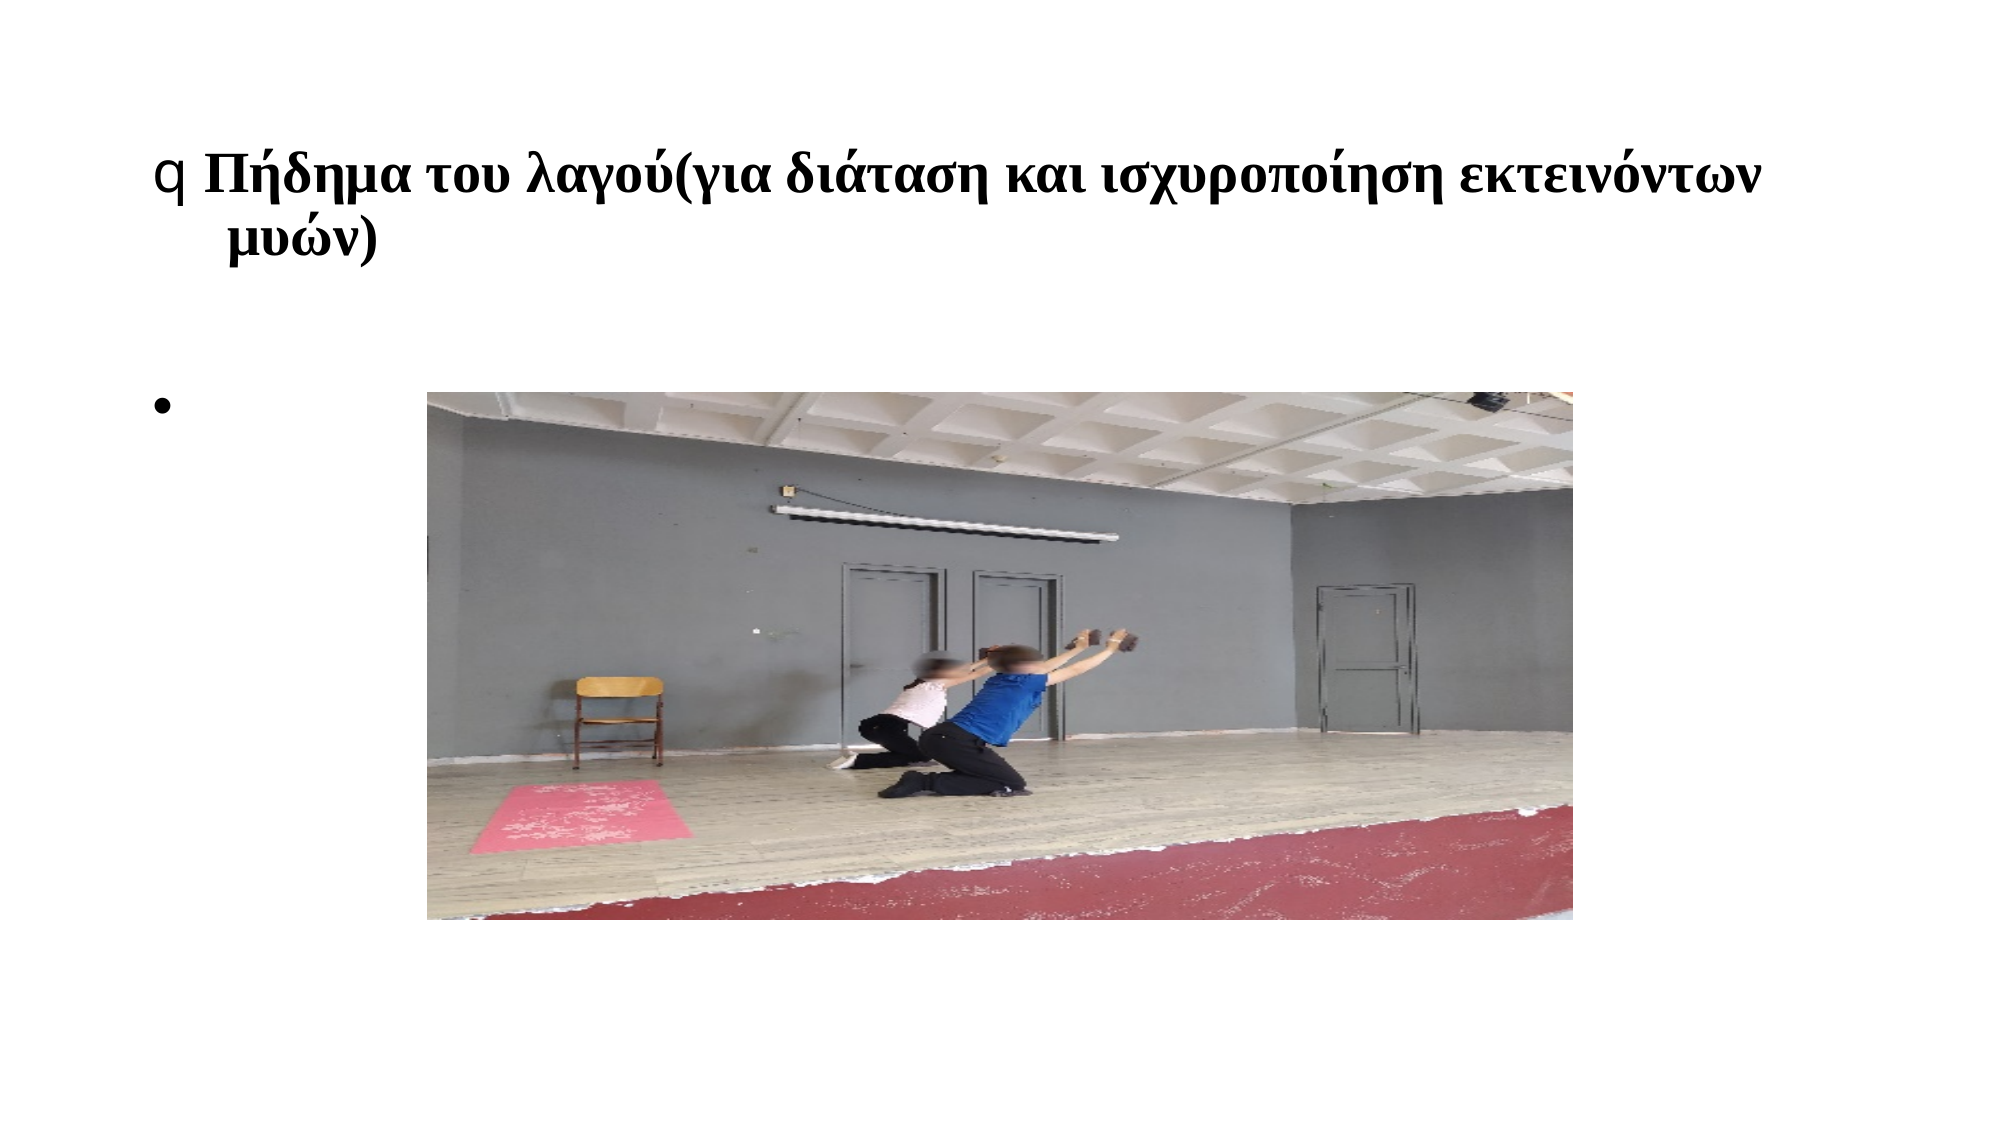

# Πήδημα του λαγού(για διάταση και ισχυροποίηση εκτεινόντων μυών)